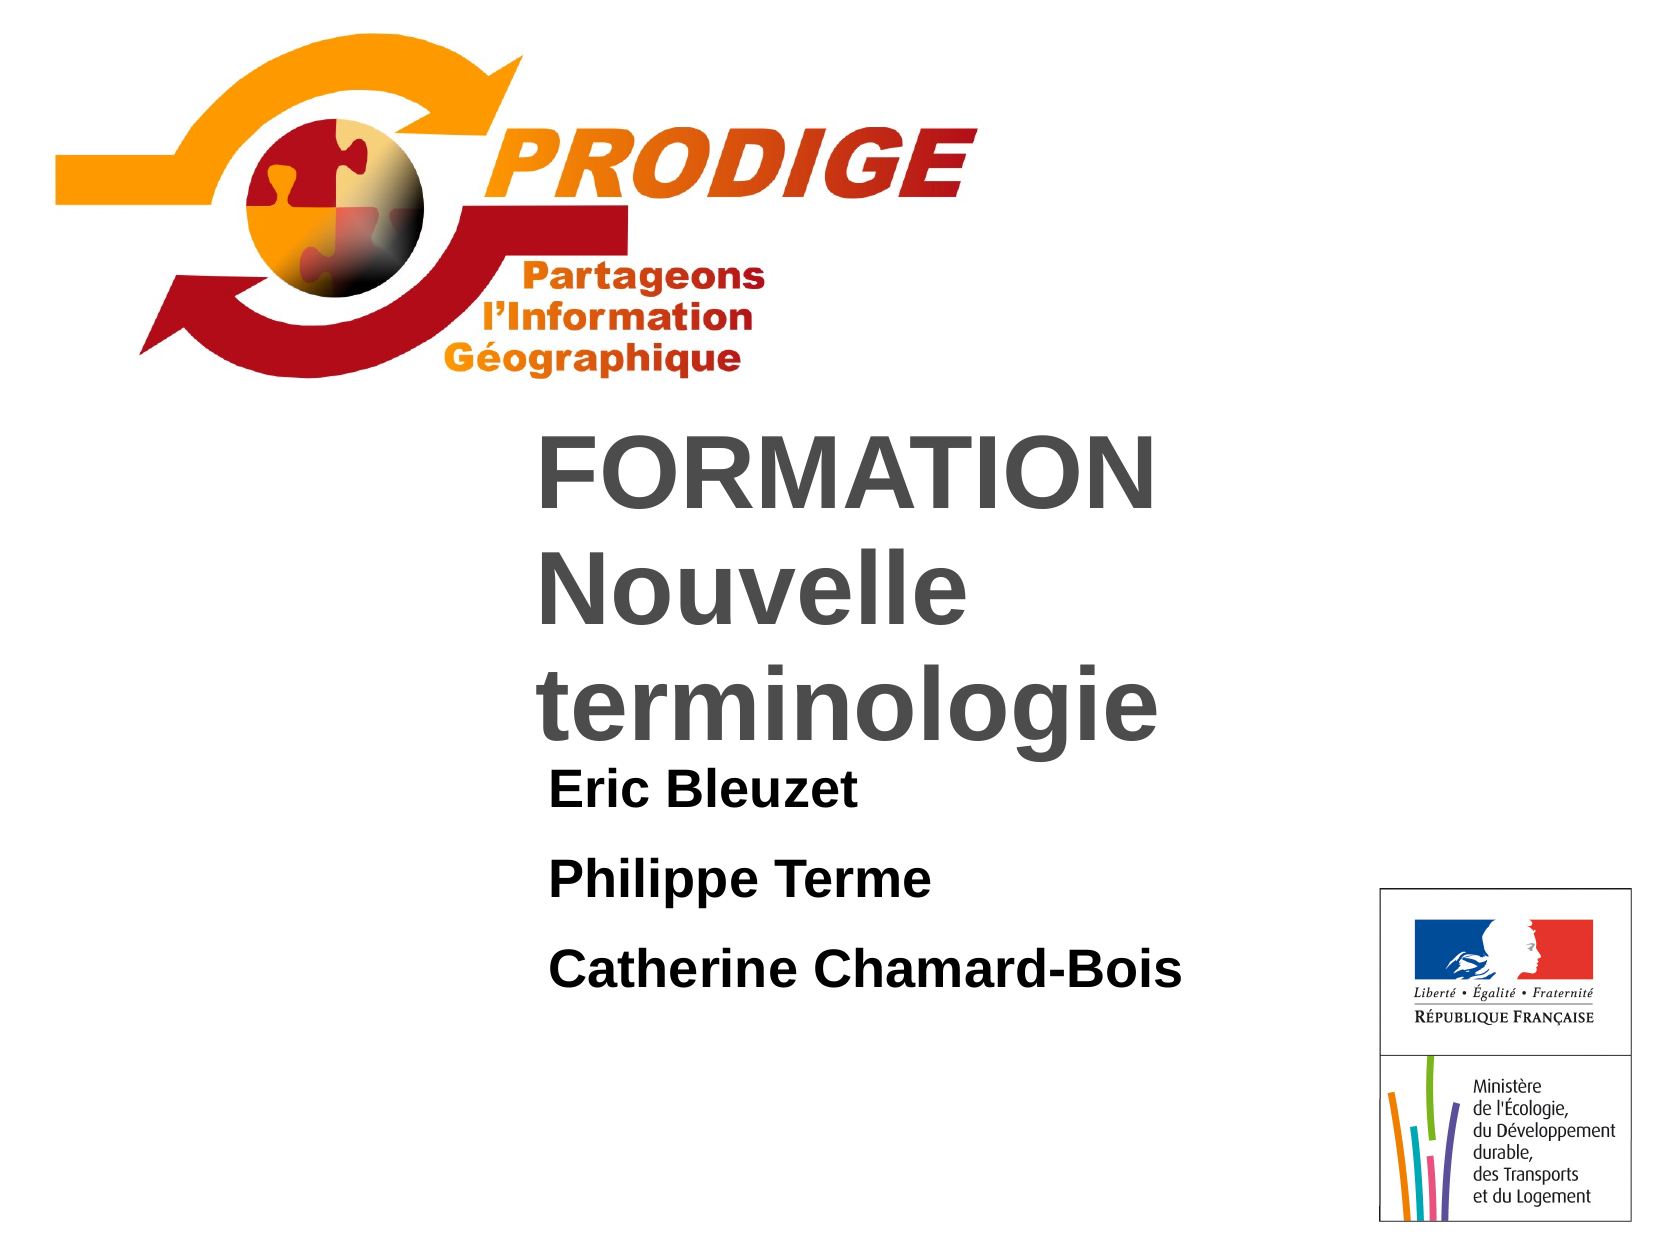

# FORMATION Nouvelle terminologie
Eric Bleuzet
Philippe Terme
Catherine Chamard-Bois